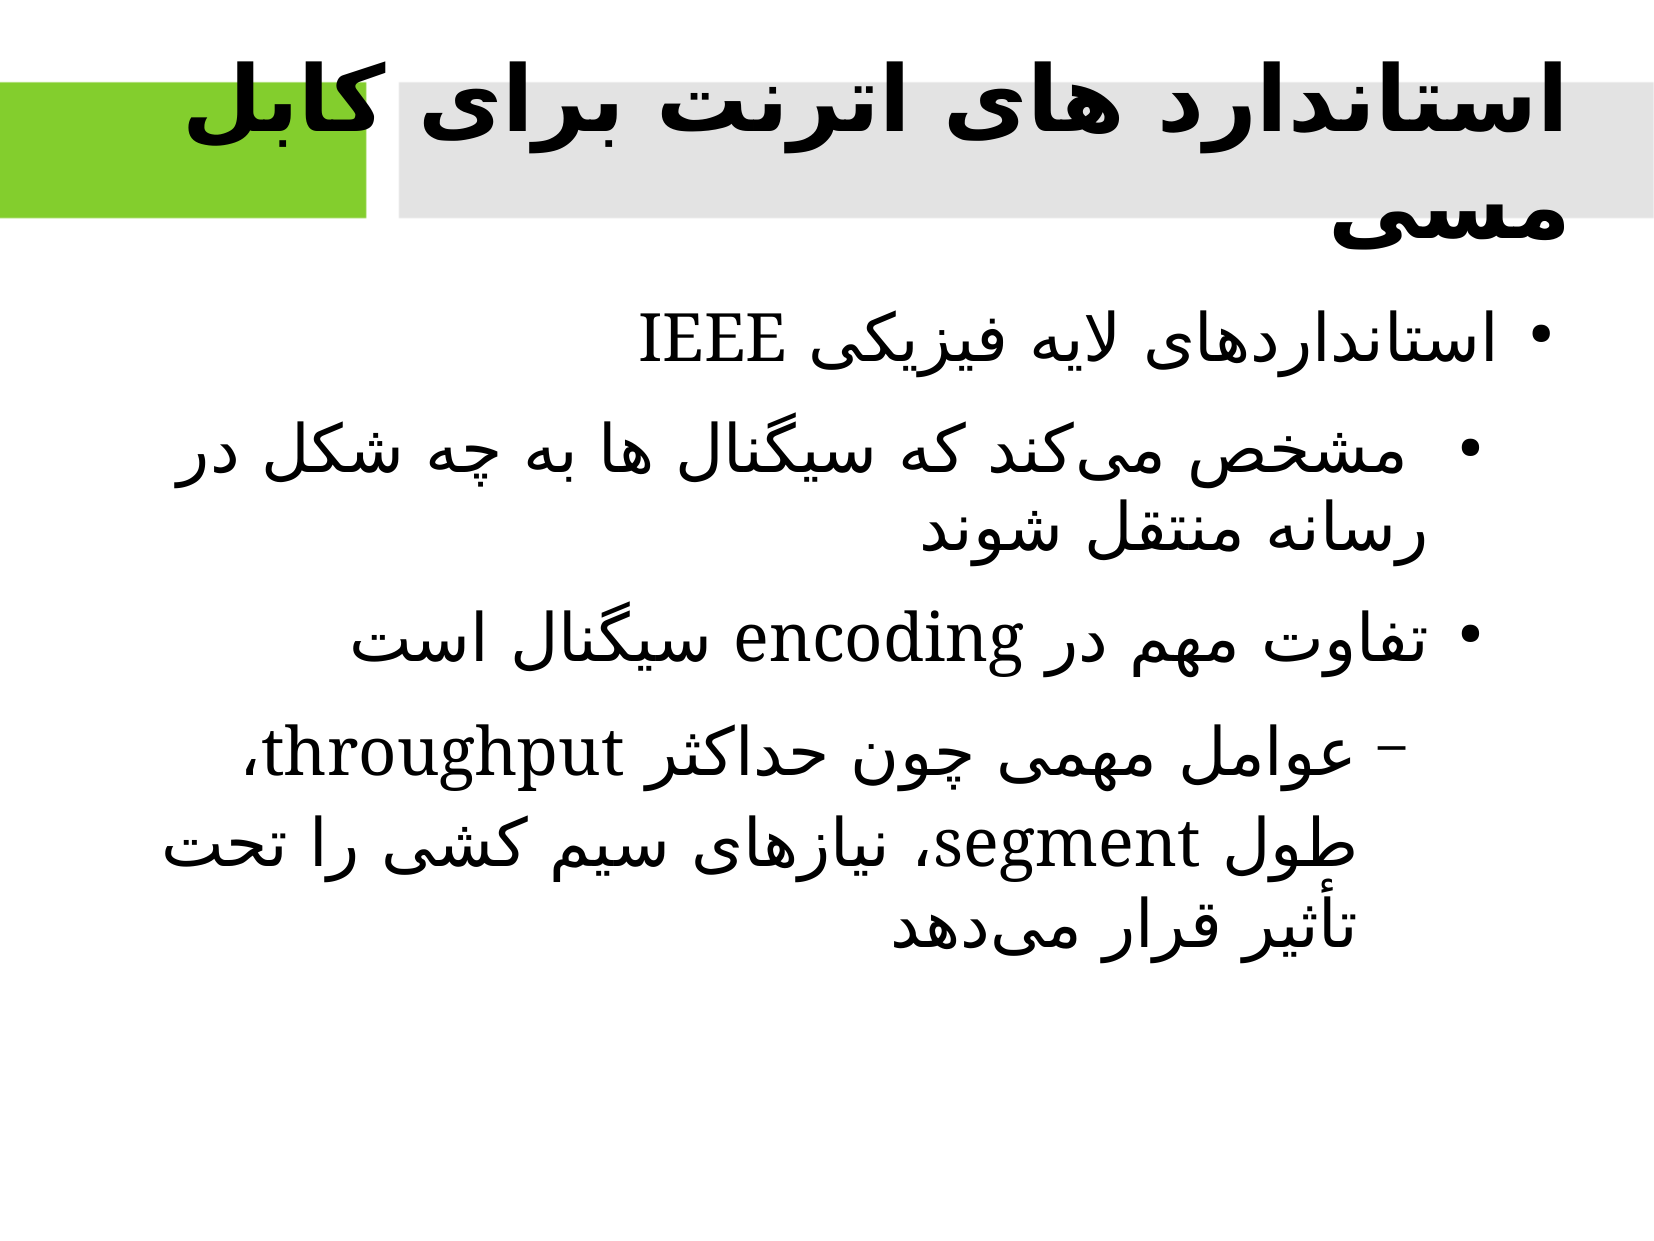

# استاندارد های اترنت برای کابل مسی
استانداردهای لایه فیزیکی IEEE
 مشخص می‌کند که سیگنال ها به چه شکل در رسانه منتقل شوند
تفاوت مهم در encoding سیگنال است
عوامل مهمی چون حداکثر throughput، طول segment، نیازهای سیم کشی را تحت تأثیر قرار می‌دهد